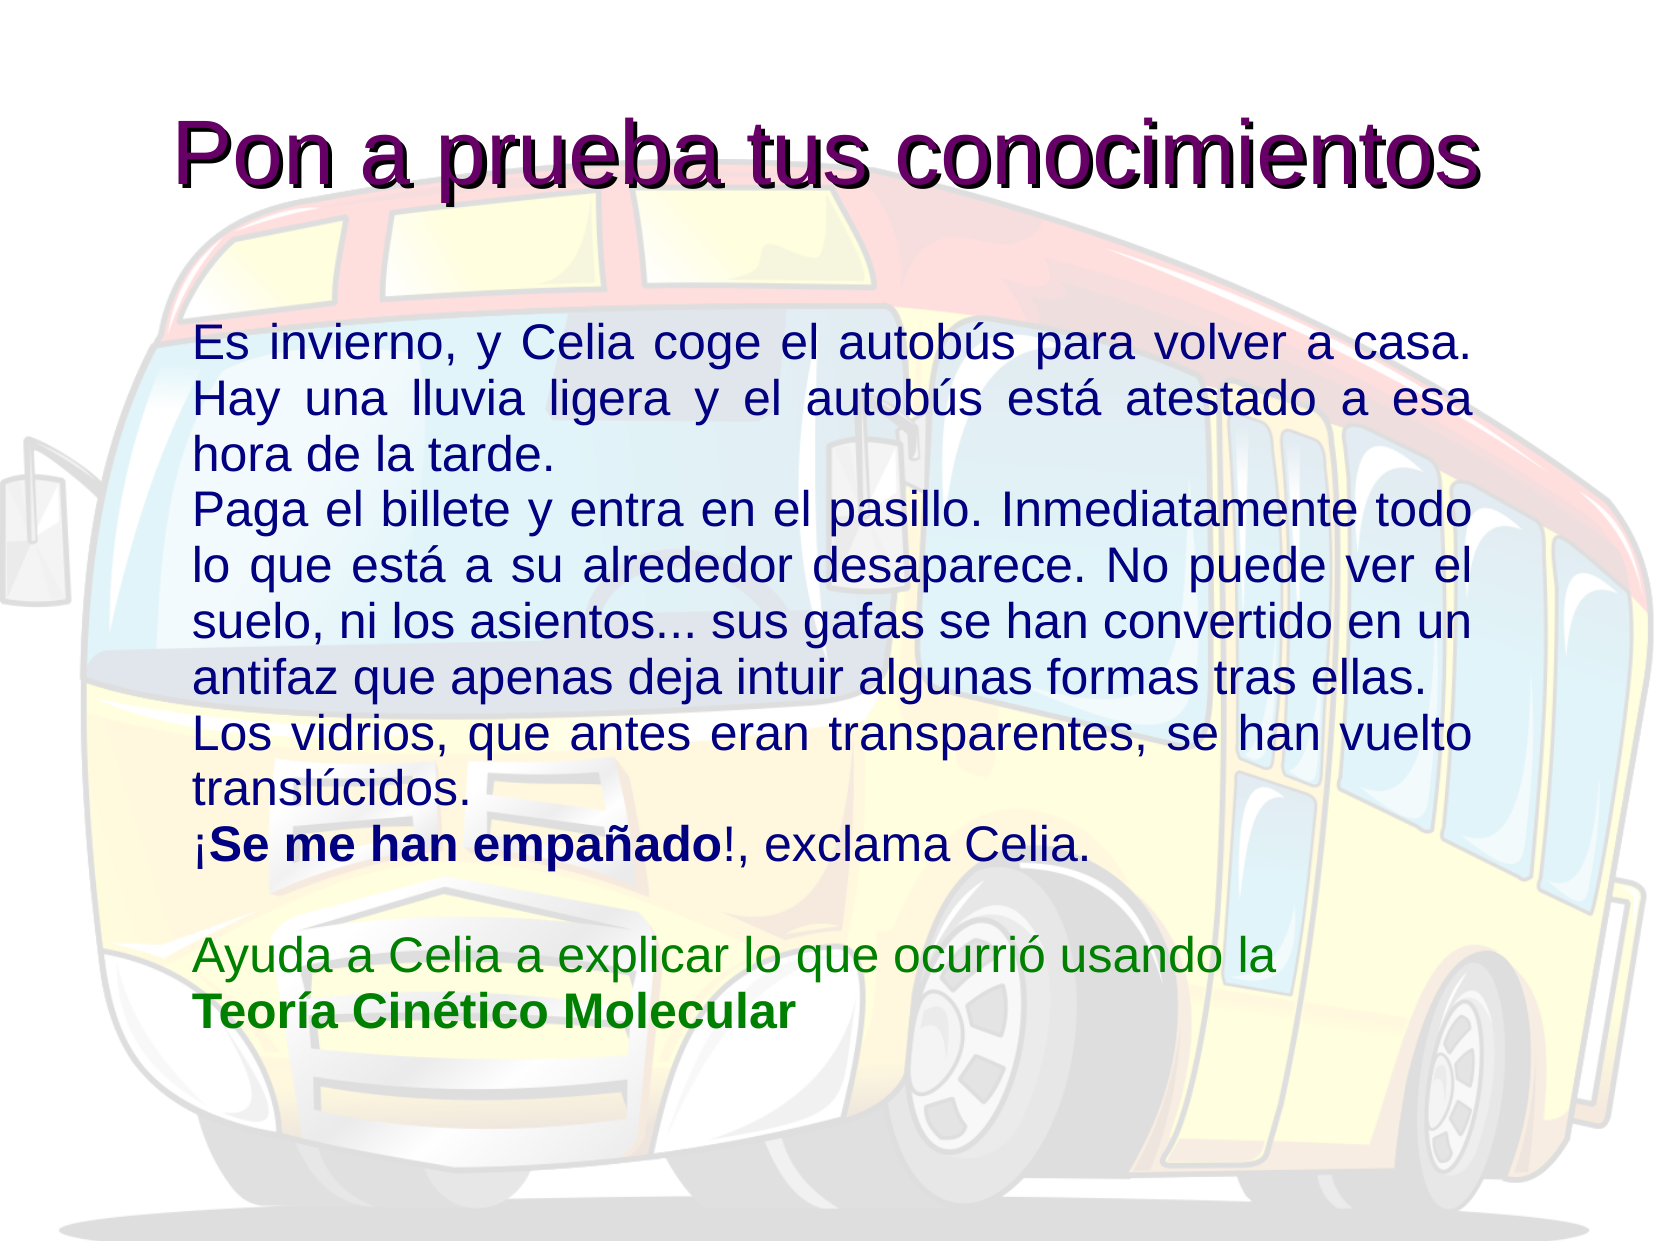

# Pon a prueba tus conocimientos
Es invierno, y Celia coge el autobús para volver a casa. Hay una lluvia ligera y el autobús está atestado a esa hora de la tarde.
Paga el billete y entra en el pasillo. Inmediatamente todo lo que está a su alrededor desaparece. No puede ver el suelo, ni los asientos... sus gafas se han convertido en un antifaz que apenas deja intuir algunas formas tras ellas.
Los vidrios, que antes eran transparentes, se han vuelto translúcidos.
¡Se me han empañado!, exclama Celia.
Ayuda a Celia a explicar lo que ocurrió usando la
Teoría Cinético Molecular